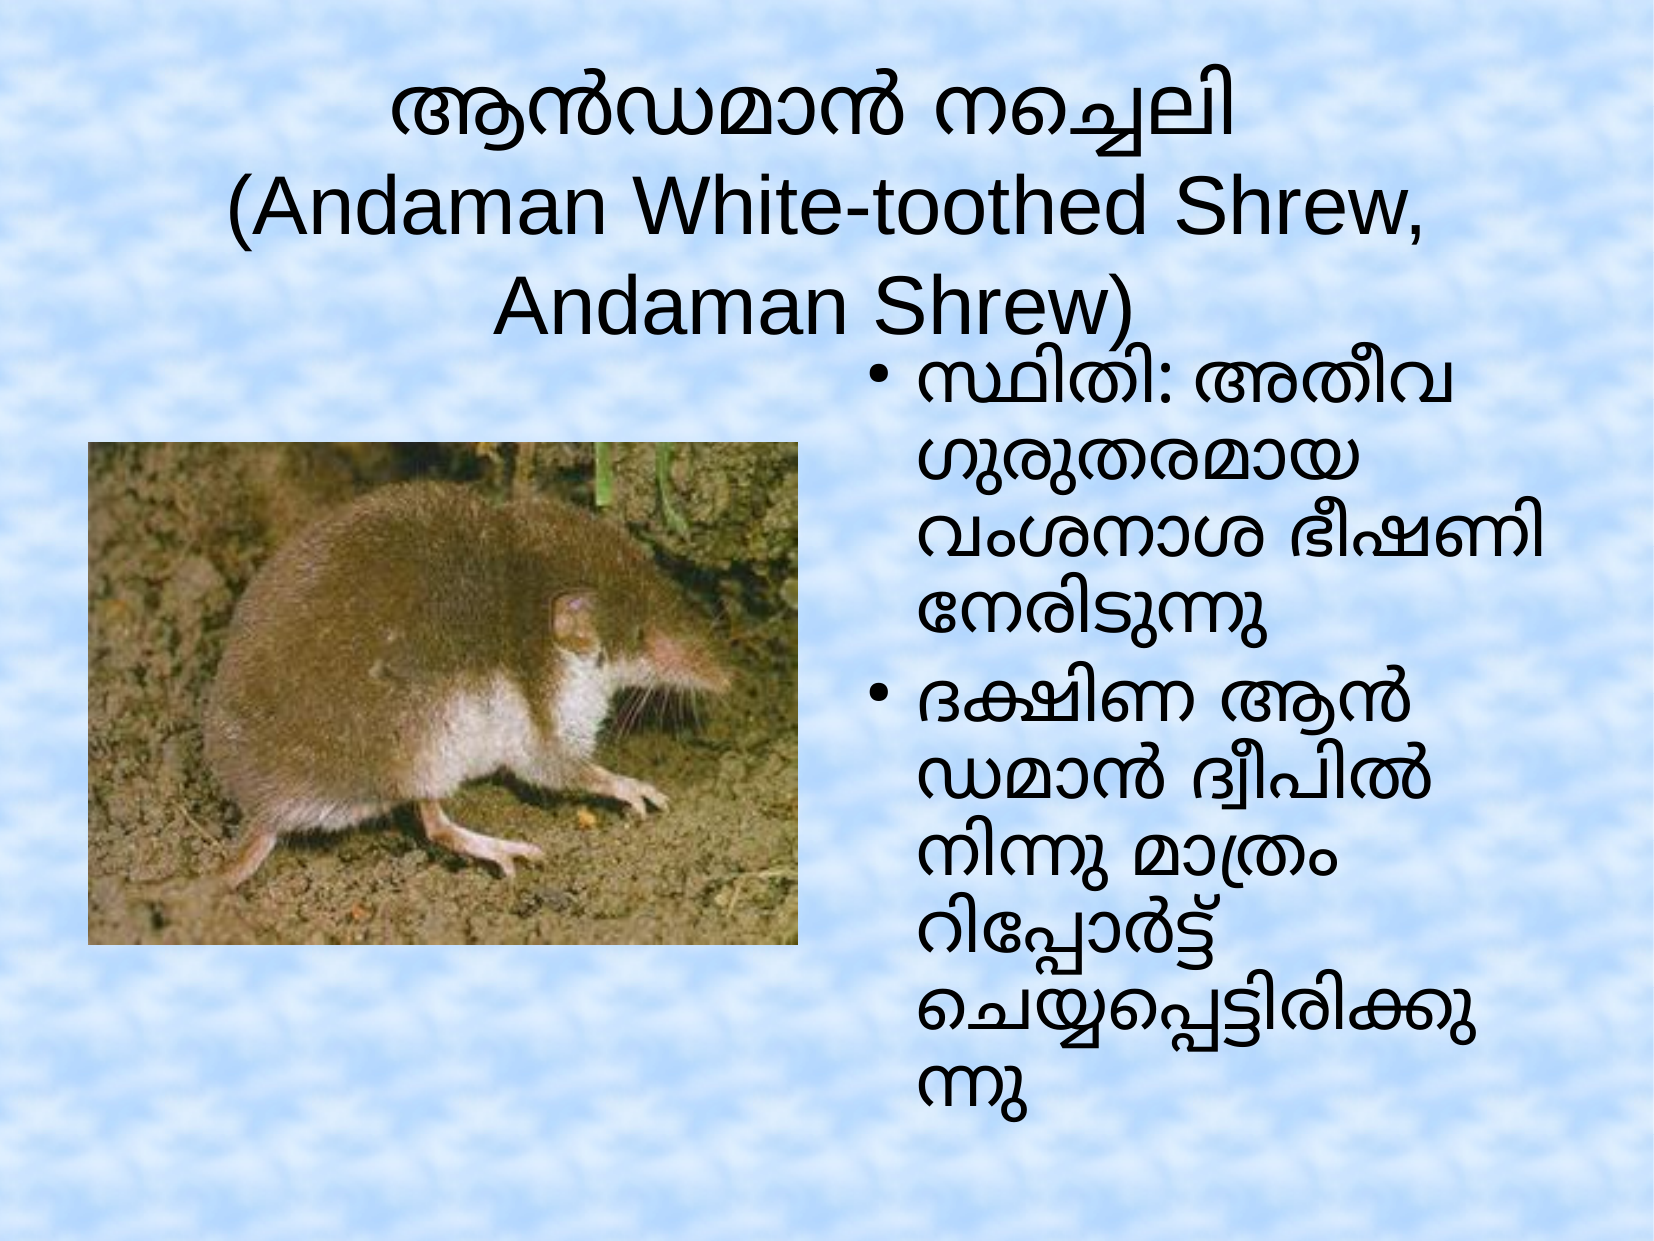

# ആന്‍ഡമാന്‍ നച്ചെലി (Andaman White-toothed Shrew, Andaman Shrew)
സ്ഥിതി: അതീവ ഗുരുതരമായ വംശനാശ ഭീഷണി നേരിടുന്നു
ദക്ഷിണ ആന്‍ഡമാന്‍ ദ്വീപില്‍ നിന്നു മാത്രം റിപ്പോര്‍ട്ട് ചെയ്യപ്പെട്ടിരിക്കുന്നു